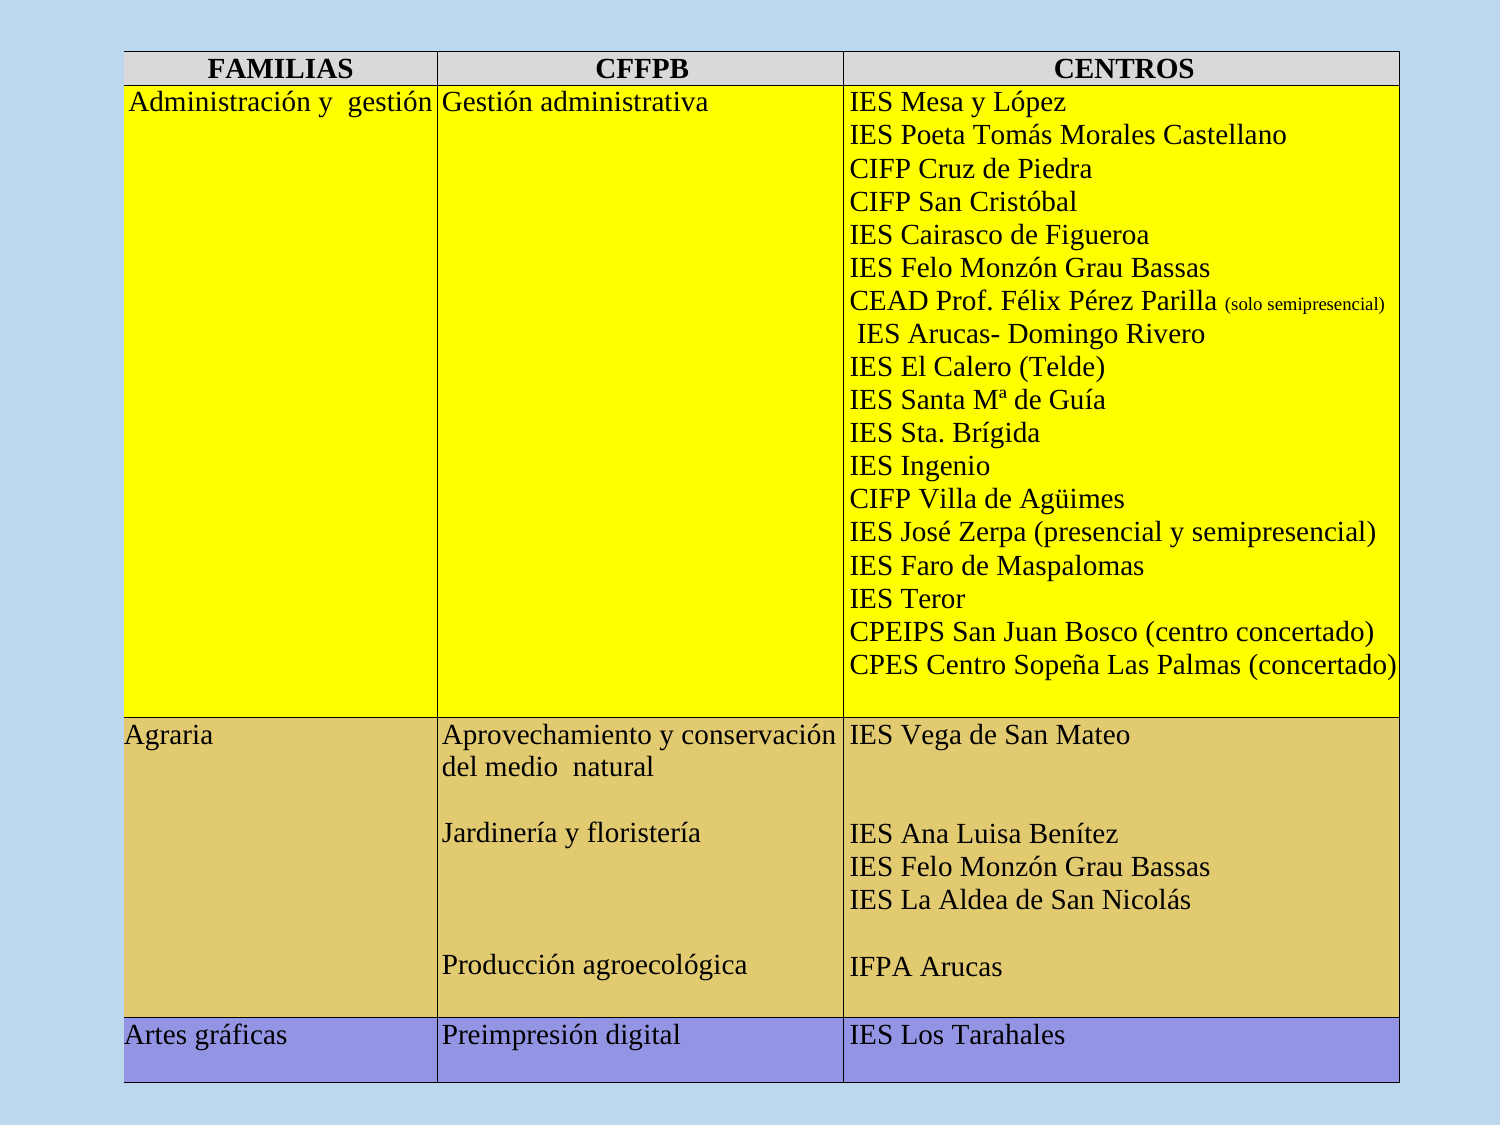

| FAMILIAS | CFFPB | CENTROS |
| --- | --- | --- |
| Administración y gestión | Gestión administrativa | IES Mesa y López IES Poeta Tomás Morales Castellano CIFP Cruz de Piedra CIFP San Cristóbal IES Cairasco de Figueroa IES Felo Monzón Grau Bassas CEAD Prof. Félix Pérez Parilla (solo semipresencial) IES Arucas- Domingo Rivero IES El Calero (Telde) IES Santa Mª de Guía IES Sta. Brígida IES Ingenio CIFP Villa de Agüimes IES José Zerpa (presencial y semipresencial) IES Faro de Maspalomas IES Teror CPEIPS San Juan Bosco (centro concertado) CPES Centro Sopeña Las Palmas (concertado) |
| Agraria | Aprovechamiento y conservación del medio natural Jardinería y floristería Producción agroecológica | IES Vega de San Mateo IES Ana Luisa Benítez IES Felo Monzón Grau Bassas IES La Aldea de San Nicolás IFPA Arucas |
| Artes gráficas | Preimpresión digital | IES Los Tarahales |